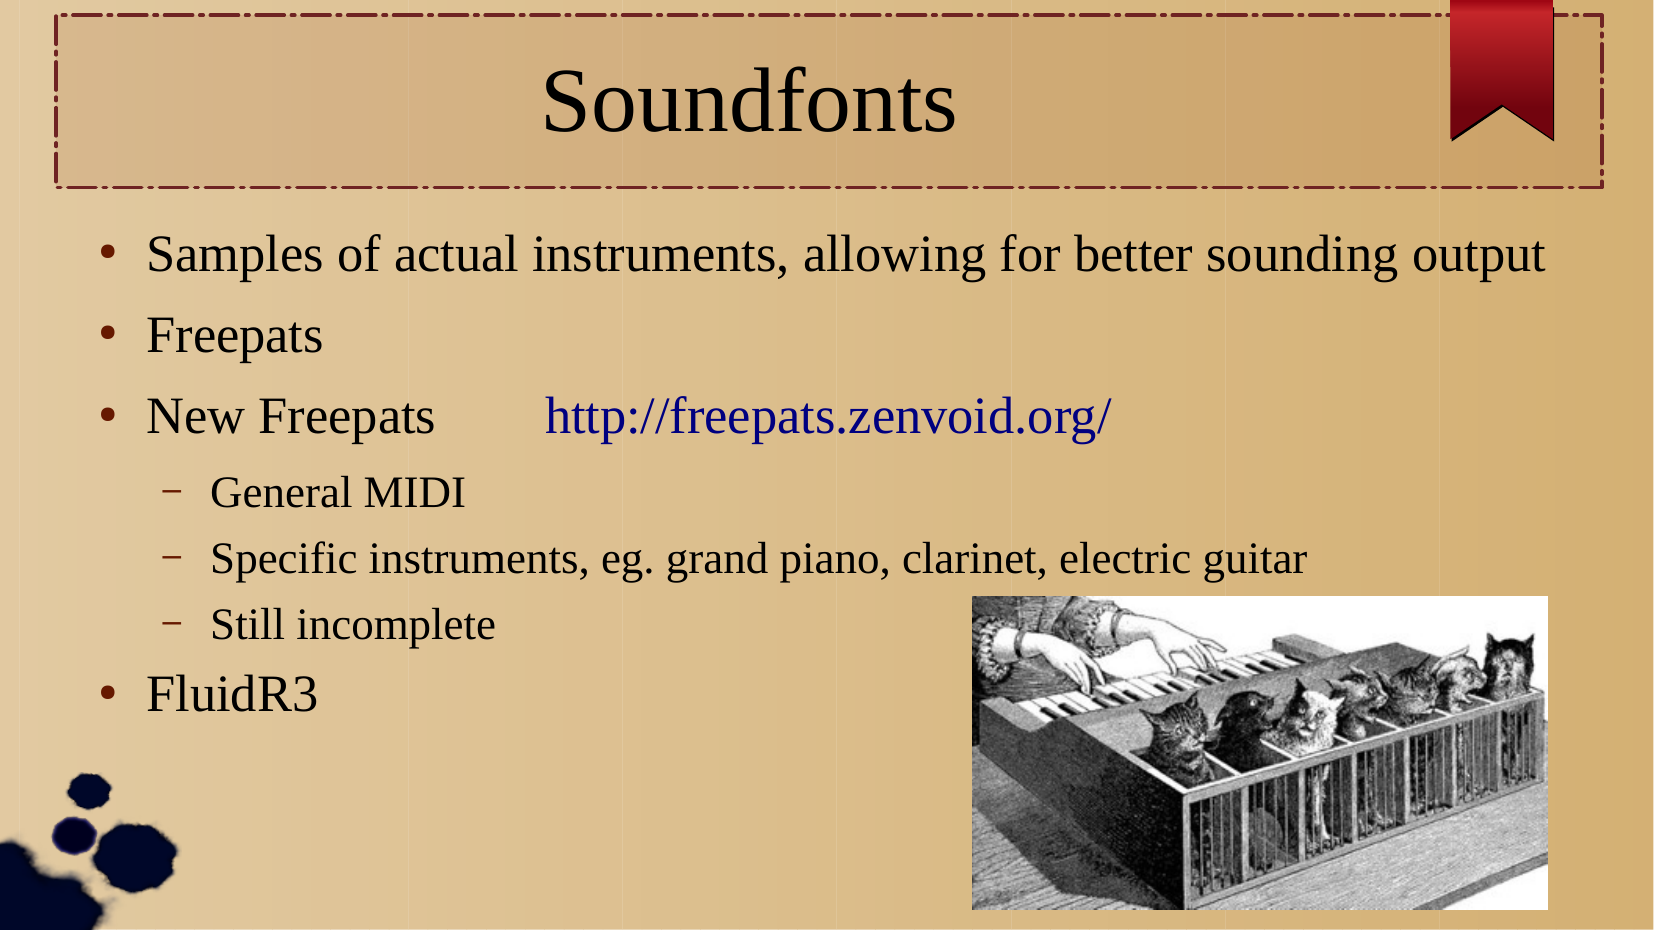

# Soundfonts
Samples of actual instruments, allowing for better sounding output
Freepats
New Freepats		http://freepats.zenvoid.org/
General MIDI
Specific instruments, eg. grand piano, clarinet, electric guitar
Still incomplete
FluidR3